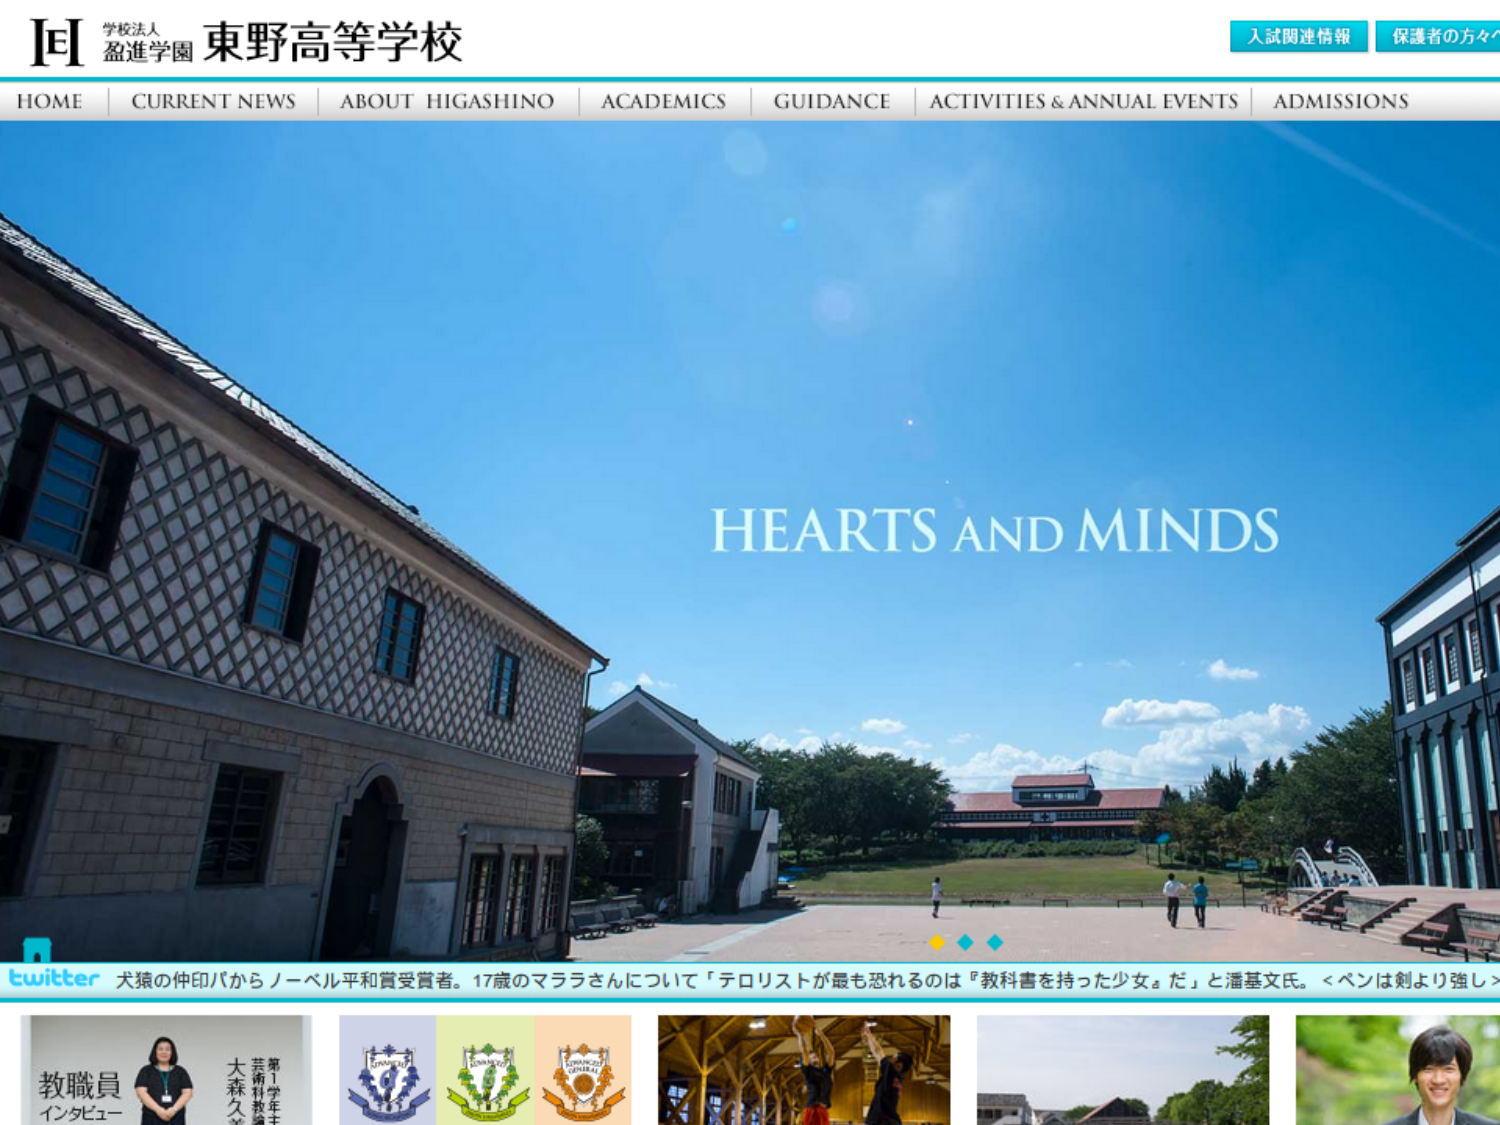

# The Eishin Higashino high school campus by Christopher Alexander opened in 1985
Service Systems Thinking
13